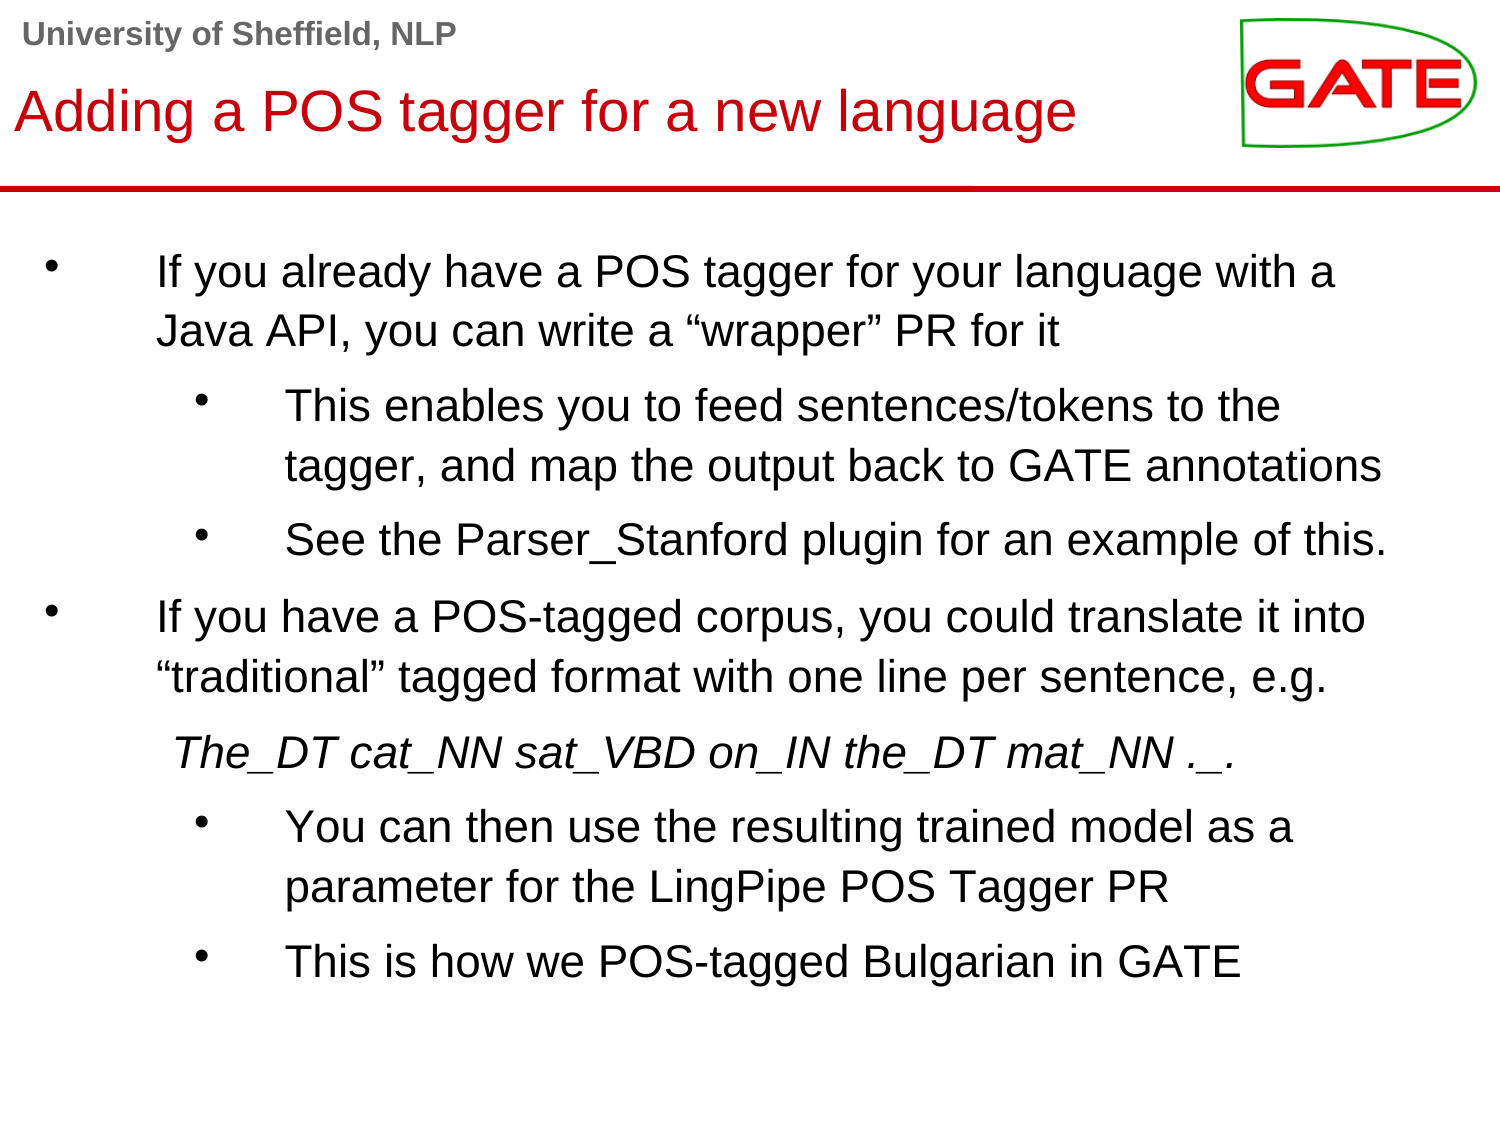

# Adding a POS tagger for a new language
If you already have a POS tagger for your language with a Java API, you can write a “wrapper” PR for it
This enables you to feed sentences/tokens to the tagger, and map the output back to GATE annotations
See the Parser_Stanford plugin for an example of this.
If you have a POS-tagged corpus, you could translate it into “traditional” tagged format with one line per sentence, e.g.
 The_DT cat_NN sat_VBD on_IN the_DT mat_NN ._.
You can then use the resulting trained model as a parameter for the LingPipe POS Tagger PR
This is how we POS-tagged Bulgarian in GATE